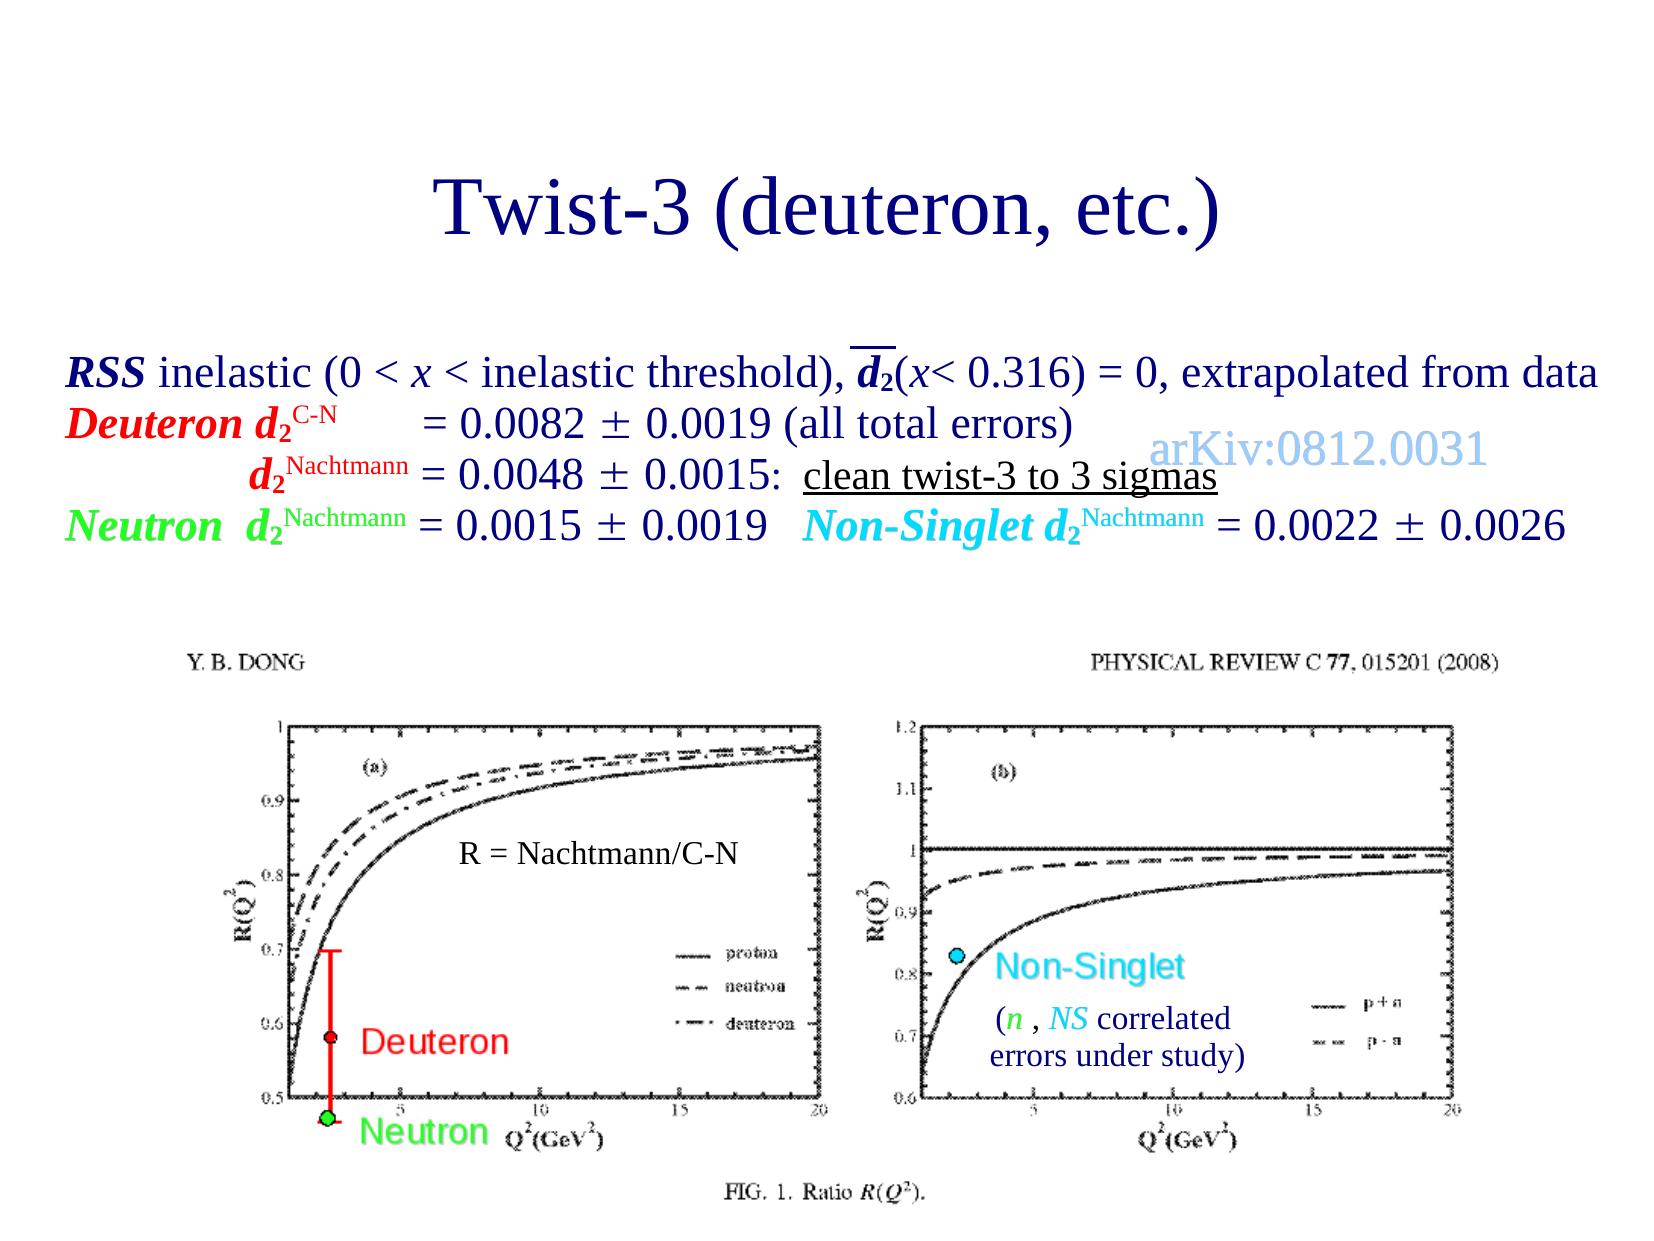

# Twist-3 (deuteron, etc.)
RSS inelastic (0 < x < inelastic threshold), d2(x< 0.316) = 0, extrapolated from data
Deuteron d2C-N = 0.0082  0.0019 (all total errors)
 d2Nachtmann = 0.0048  0.0015: clean twist-3 to 3 sigmas
Neutron d2Nachtmann = 0.0015  0.0019 Non-Singlet d2Nachtmann = 0.0022  0.0026
arKiv:0812.0031
R = Nachtmann/C-N
(n , NS correlated
errors under study)